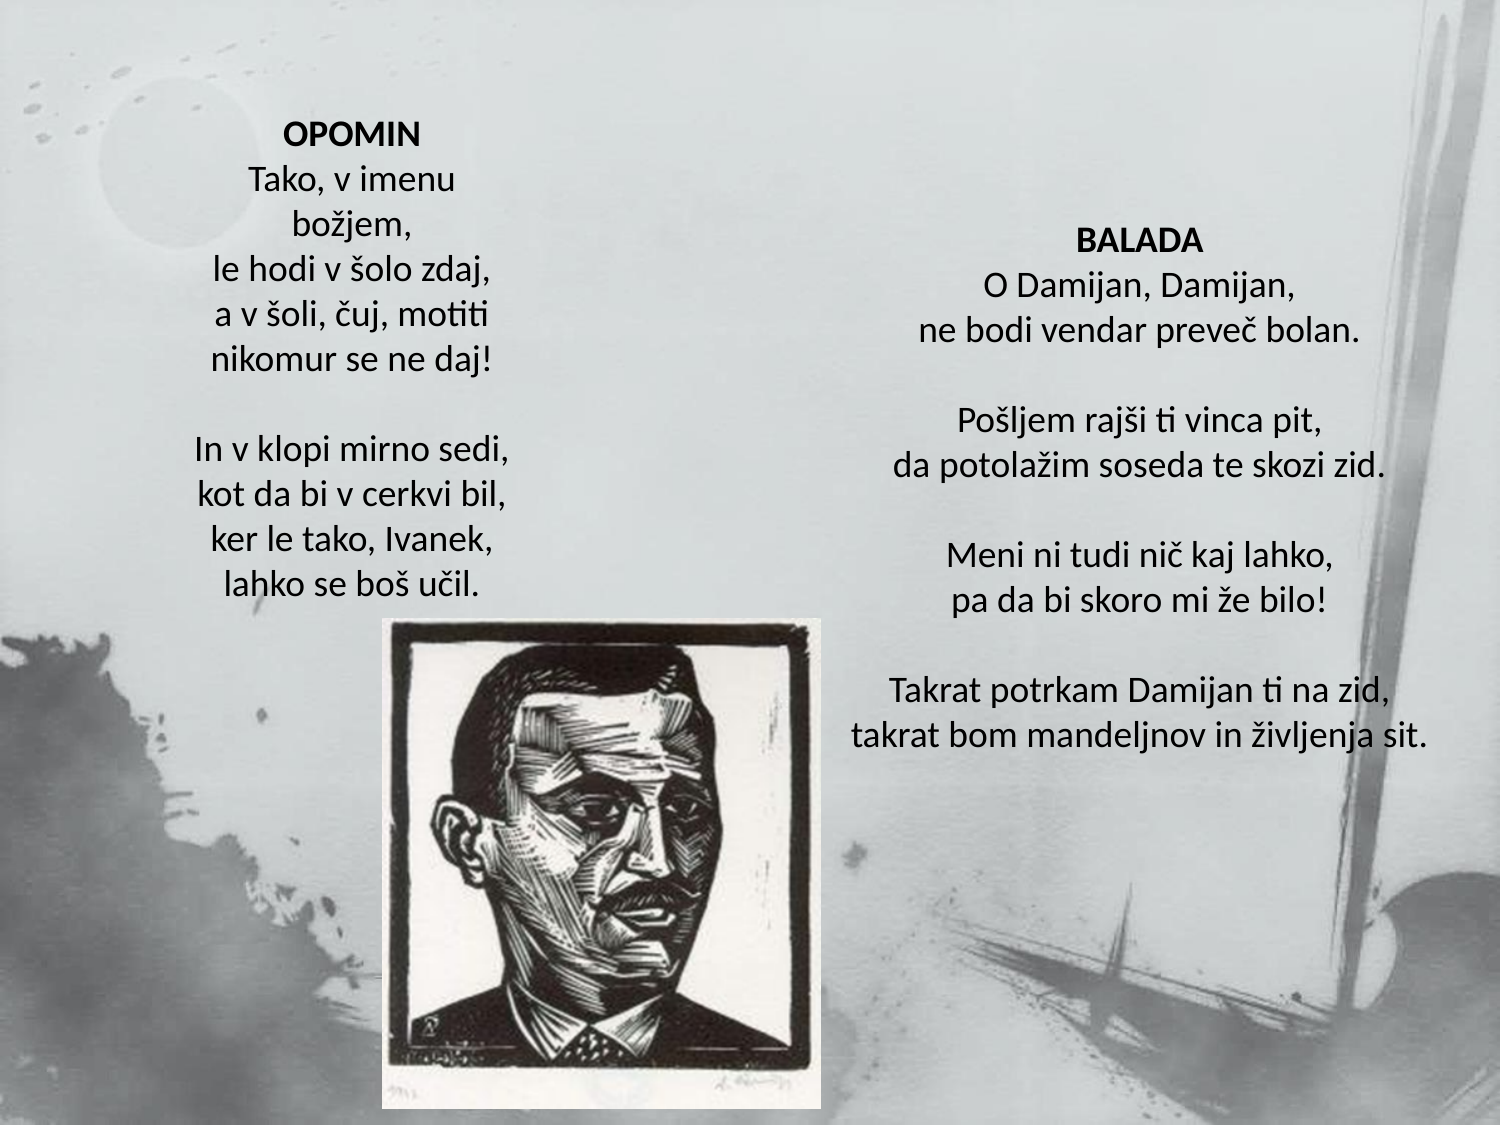

OPOMIN
Tako, v imenu božjem,
le hodi v šolo zdaj,
a v šoli, čuj, motiti
nikomur se ne daj!
In v klopi mirno sedi,
kot da bi v cerkvi bil,
ker le tako, Ivanek,
lahko se boš učil.
BALADA
O Damijan, Damijan,
ne bodi vendar preveč bolan.
Pošljem rajši ti vinca pit,
da potolažim soseda te skozi zid.
Meni ni tudi nič kaj lahko,
pa da bi skoro mi že bilo!
Takrat potrkam Damijan ti na zid,
takrat bom mandeljnov in življenja sit.